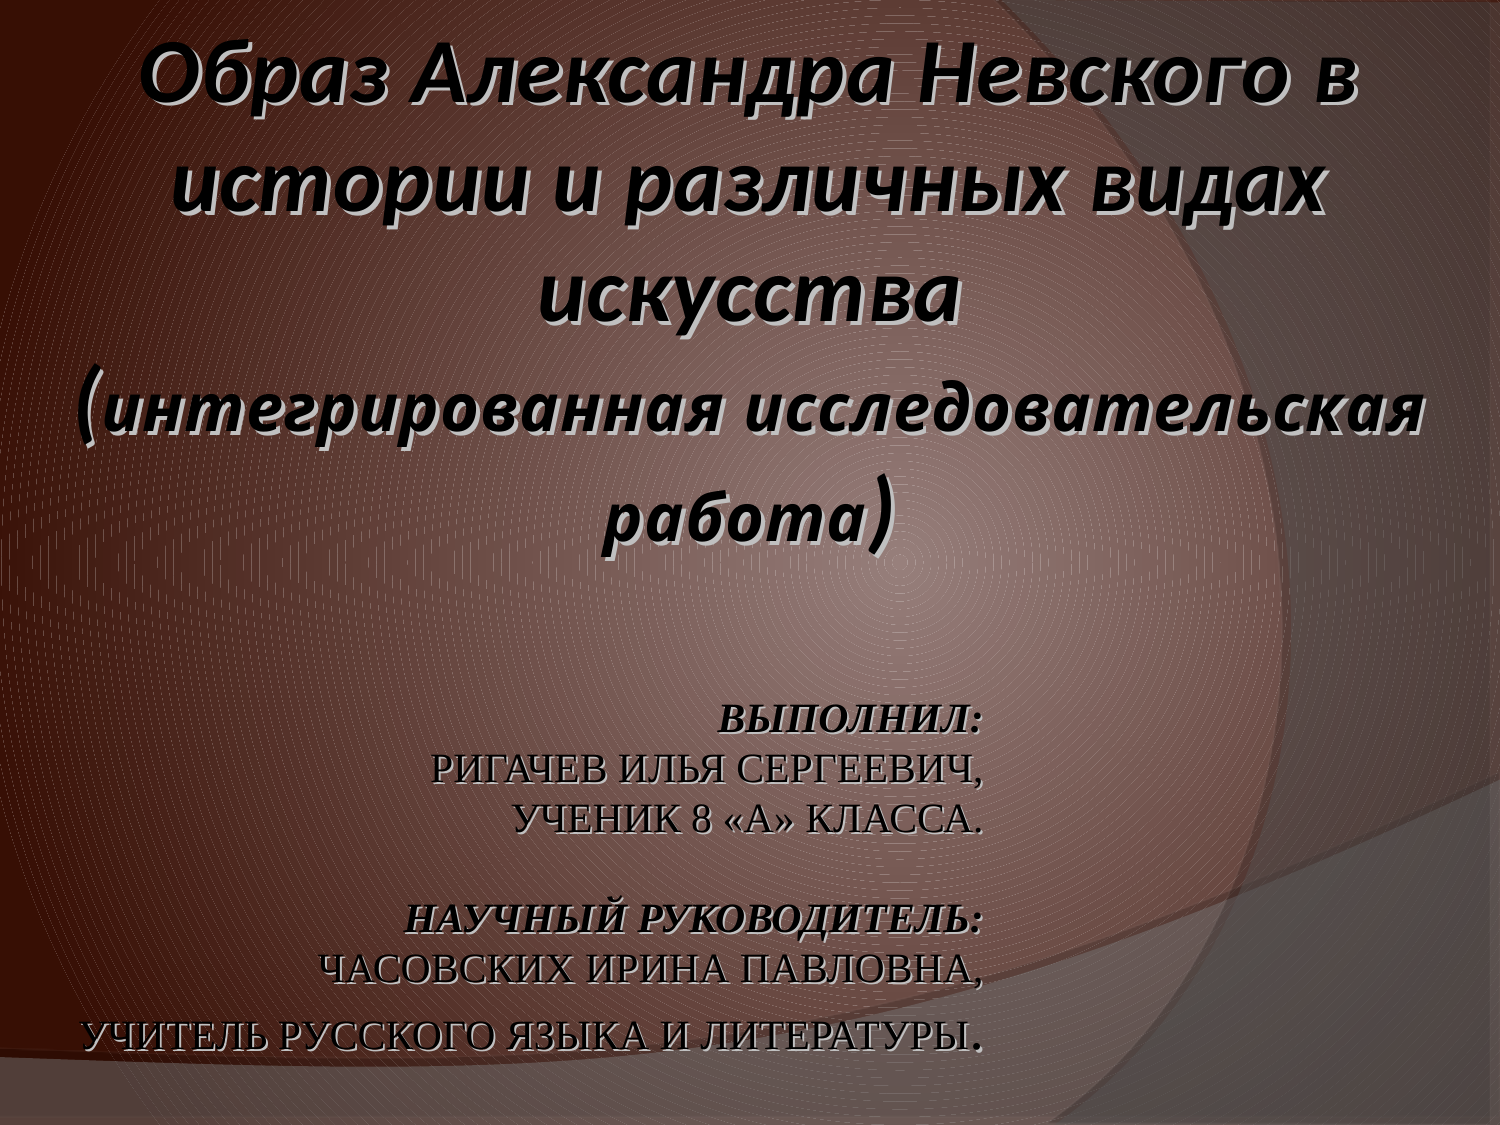

Образ Александра Невского в истории и различных видах искусства
(интегрированная исследовательская работа)
# Выполнил: Ригачев Илья Сергеевич, Ученик 8 «А» класса.   Научный руководитель: Часовских Ирина Павловна, учитель русского языка и литературы.